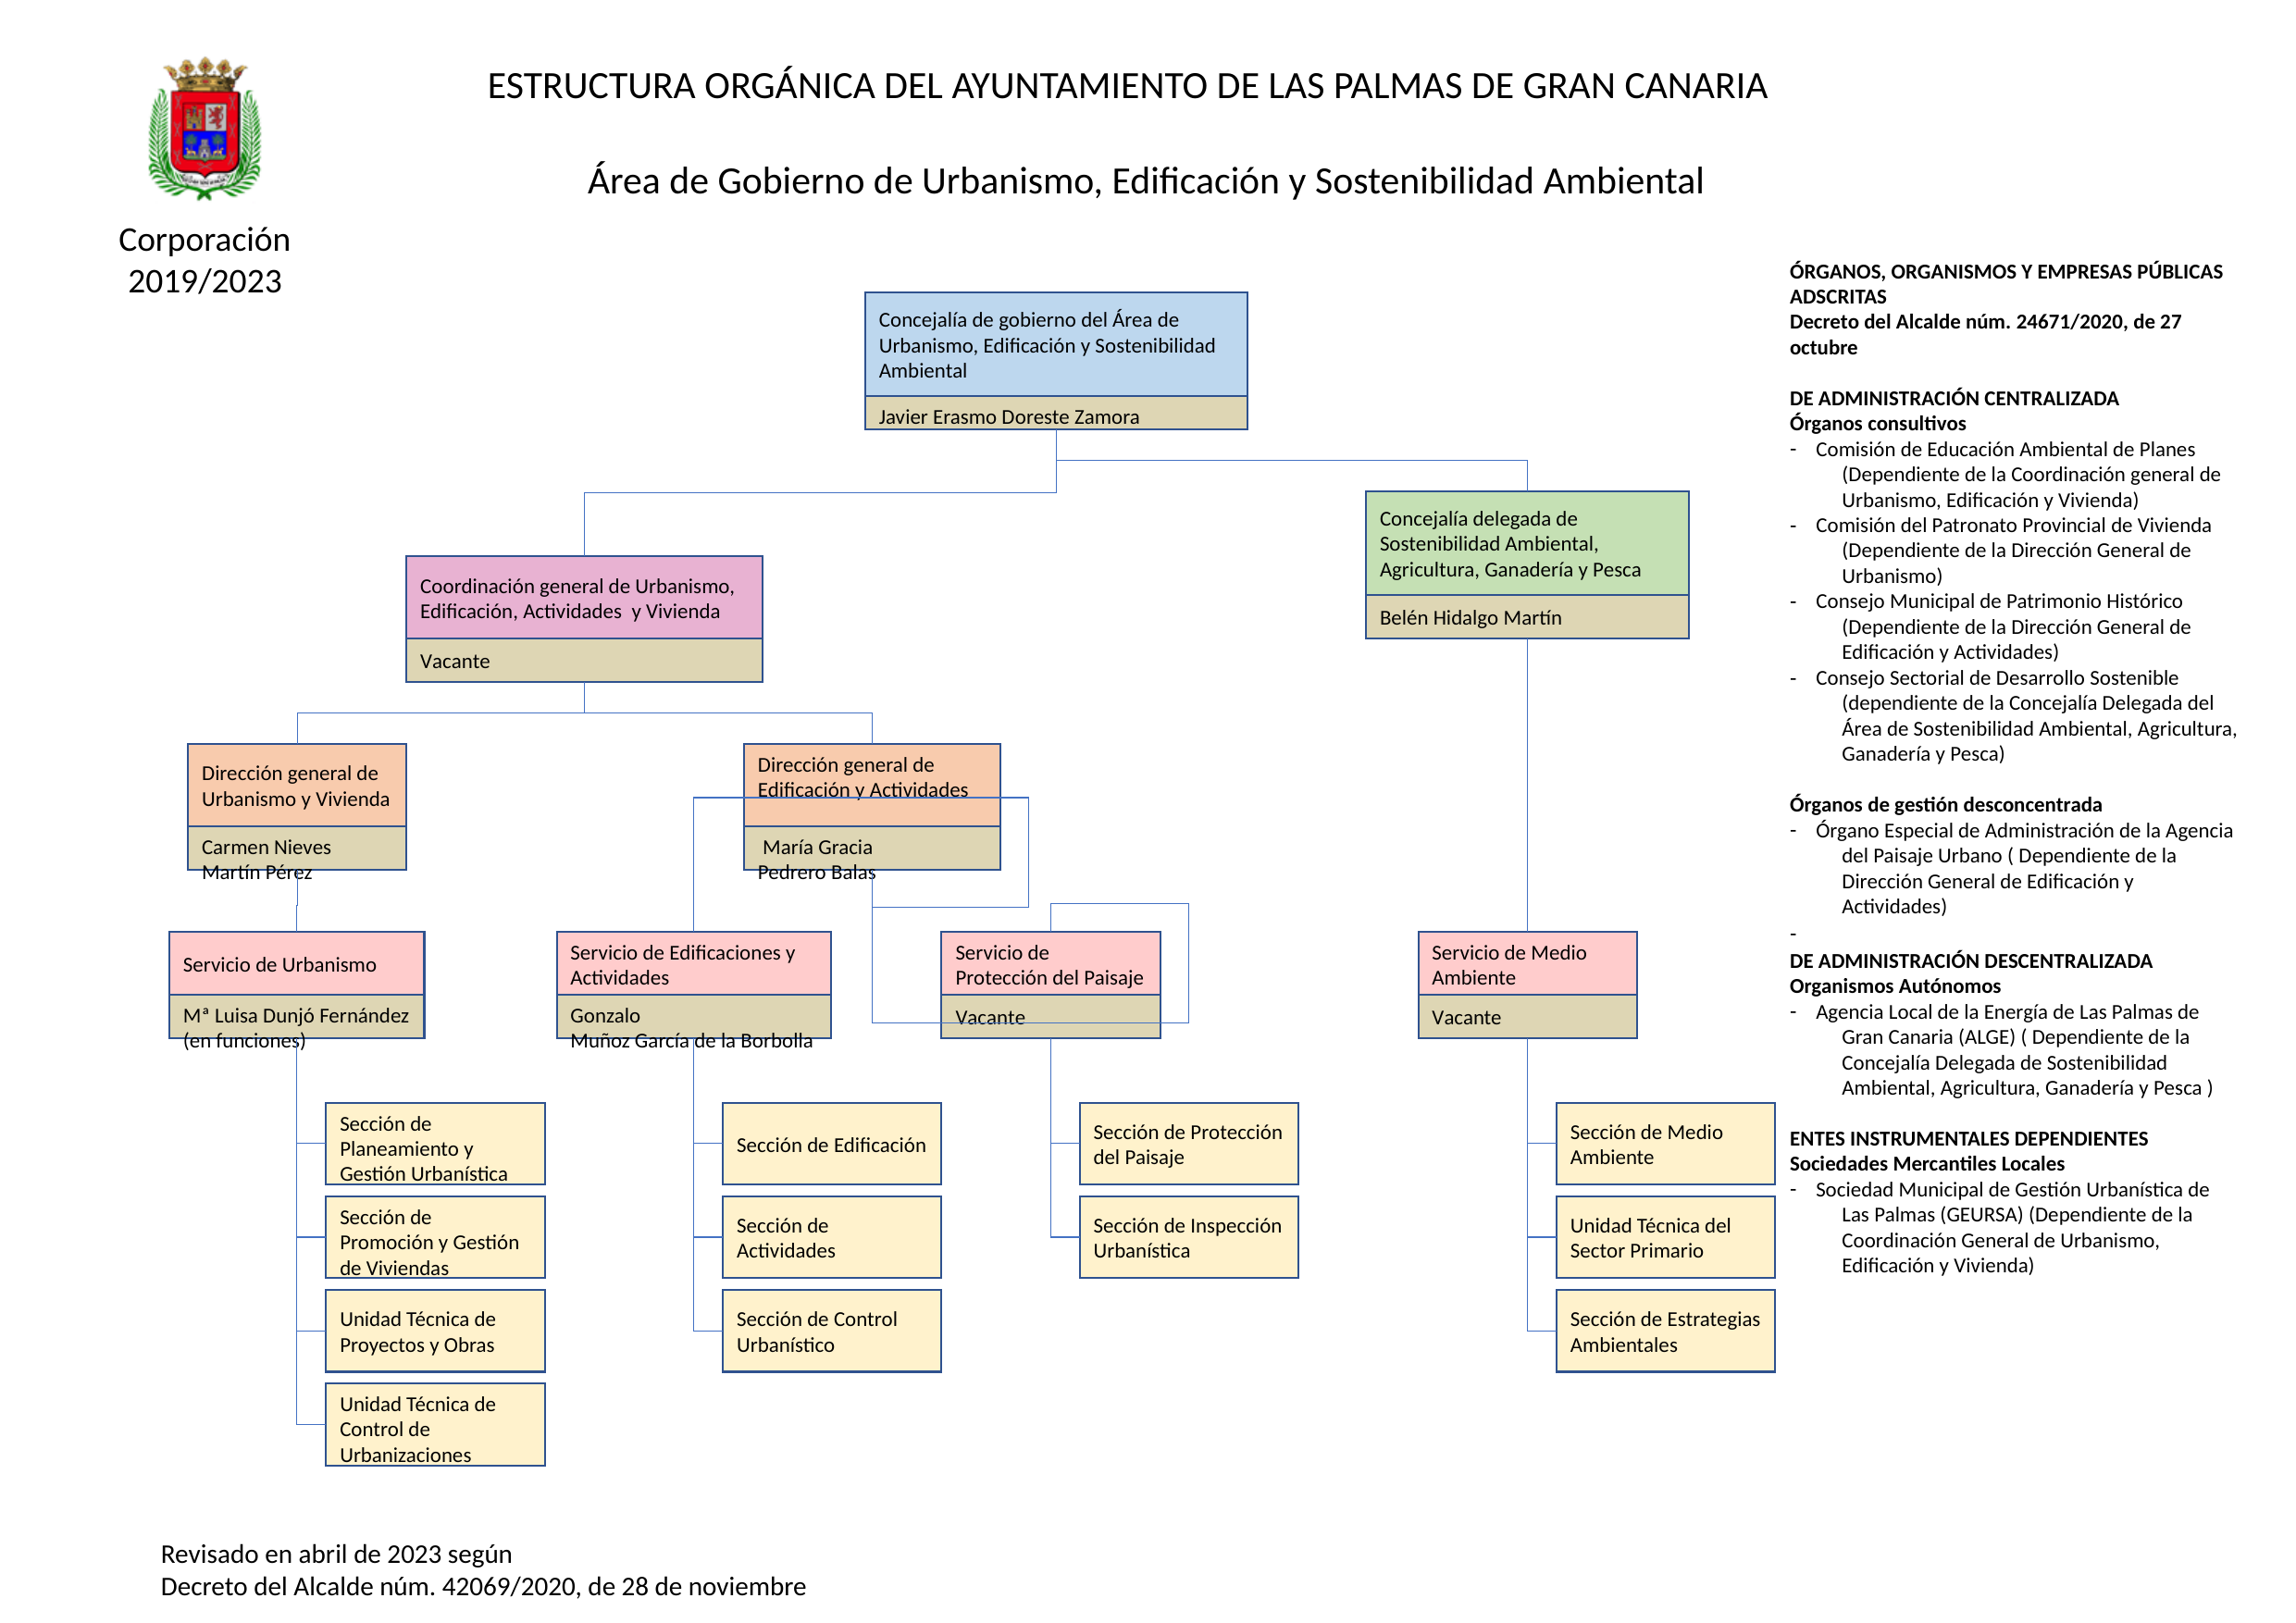

ESTRUCTURA ORGÁNICA DEL AYUNTAMIENTO DE LAS PALMAS DE GRAN CANARIA
Área de Gobierno de Urbanismo, Edificación y Sostenibilidad Ambiental
Corporación
2019/2023
ÓRGANOS, ORGANISMOS Y EMPRESAS PÚBLICAS ADSCRITAS
Decreto del Alcalde núm. 24671/2020, de 27 octubre
DE ADMINISTRACIÓN CENTRALIZADA
Órganos consultivos
Comisión de Educación Ambiental de Planes (Dependiente de la Coordinación general de Urbanismo, Edificación y Vivienda)
Comisión del Patronato Provincial de Vivienda (Dependiente de la Dirección General de Urbanismo)
Consejo Municipal de Patrimonio Histórico (Dependiente de la Dirección General de Edificación y Actividades)
Consejo Sectorial de Desarrollo Sostenible (dependiente de la Concejalía Delegada del Área de Sostenibilidad Ambiental, Agricultura, Ganadería y Pesca)
Órganos de gestión desconcentrada
Órgano Especial de Administración de la Agencia del Paisaje Urbano ( Dependiente de la Dirección General de Edificación y Actividades)
DE ADMINISTRACIÓN DESCENTRALIZADA
Organismos Autónomos
Agencia Local de la Energía de Las Palmas de Gran Canaria (ALGE) ( Dependiente de la Concejalía Delegada de Sostenibilidad Ambiental, Agricultura, Ganadería y Pesca )
ENTES INSTRUMENTALES DEPENDIENTES
Sociedades Mercantiles Locales
Sociedad Municipal de Gestión Urbanística de Las Palmas (GEURSA) (Dependiente de la Coordinación General de Urbanismo, Edificación y Vivienda)
Concejalía de gobierno del Área de Urbanismo, Edificación y Sostenibilidad Ambiental
Javier Erasmo Doreste Zamora
Concejalía de gobierno del Área de Urbanismo, Edificación y Sostenibilidad Ambiental
Javier Erasmo Doreste Zamora
Concejalía delegada de Sostenibilidad Ambiental, Agricultura, Ganadería y Pesca
Belén Hidalgo Martín
Coordinación general de Urbanismo, Edificación, Actividades y Vivienda
Vacante
Dirección general de Urbanismo y Vivienda
Carmen Nieves
Martín Pérez
Dirección general de Edificación y Actividades
 María Gracia
Pedrero Balas
Servicio de Urbanismo
Mª Luisa Dunjó Fernández
(en funciones)
Servicio de Edificaciones y Actividades
Gonzalo
Muñoz García de la Borbolla
Servicio de Protección del Paisaje
Vacante
Servicio de Medio Ambiente
Vacante
Sección de Planeamiento y Gestión Urbanística
Sección de Edificación
Sección de Protección del Paisaje
Sección de Medio Ambiente
Sección de Promoción y Gestión de Viviendas
Sección de Actividades
Sección de Inspección Urbanística
Unidad Técnica del Sector Primario
Unidad Técnica de Proyectos y Obras
Sección de Control Urbanístico
Sección de Estrategias Ambientales
Unidad Técnica de Control de Urbanizaciones
Revisado en abril de 2023 según
Decreto del Alcalde núm. 42069/2020, de 28 de noviembre